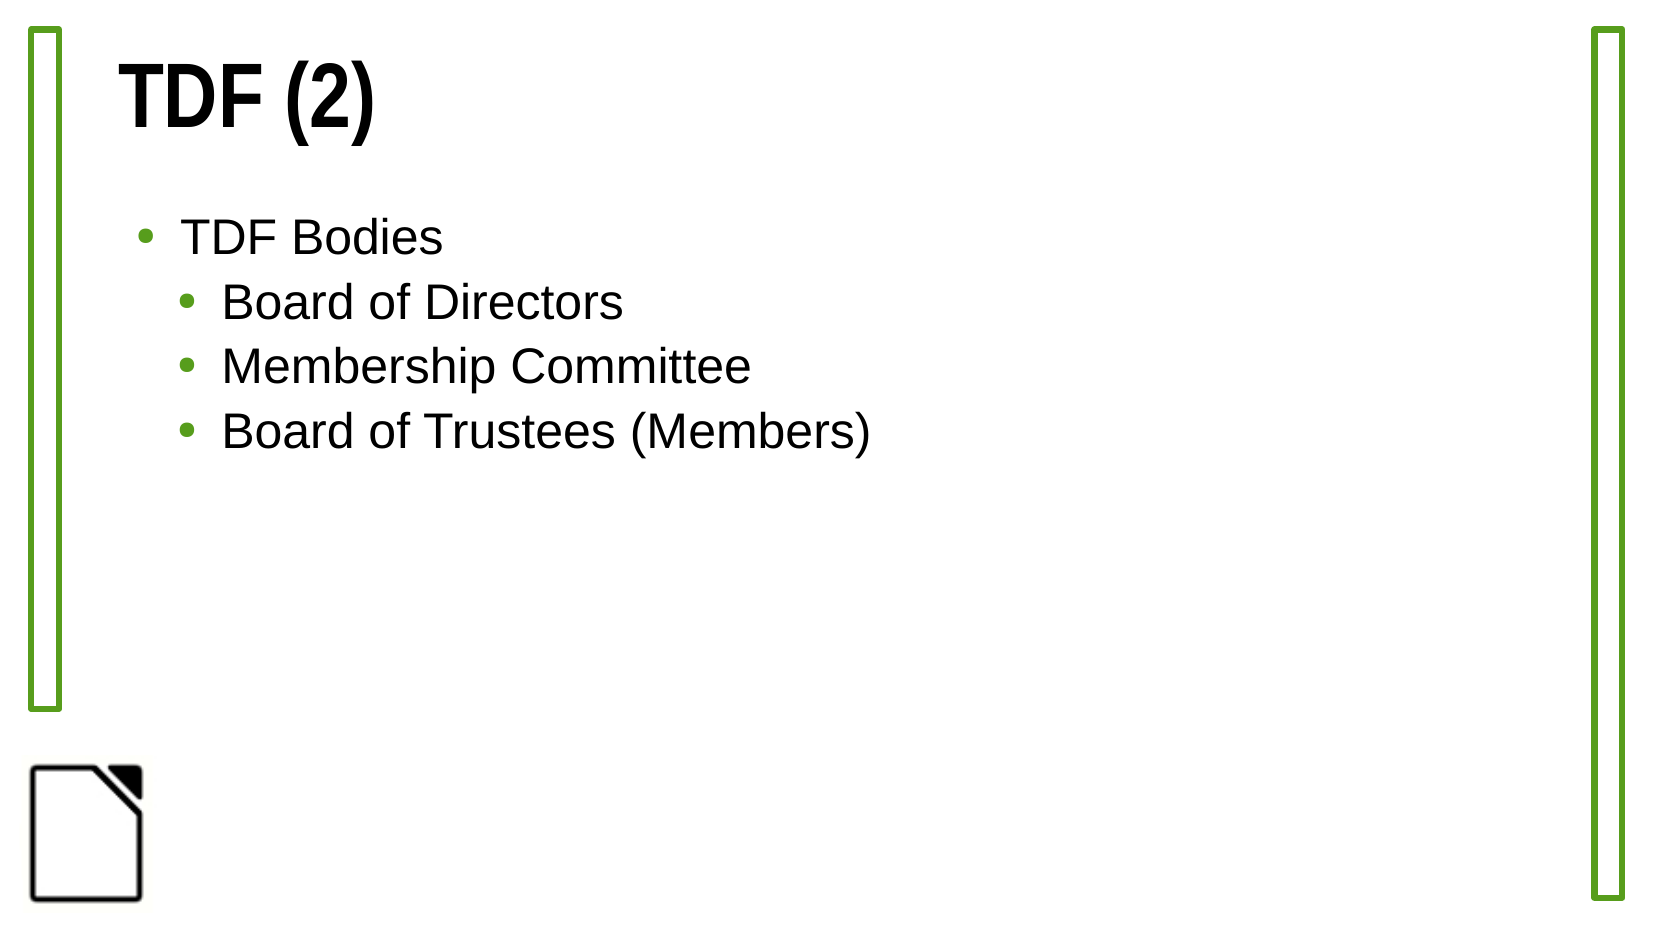

# TDF (2)
TDF Bodies
Board of Directors
Membership Committee
Board of Trustees (Members)